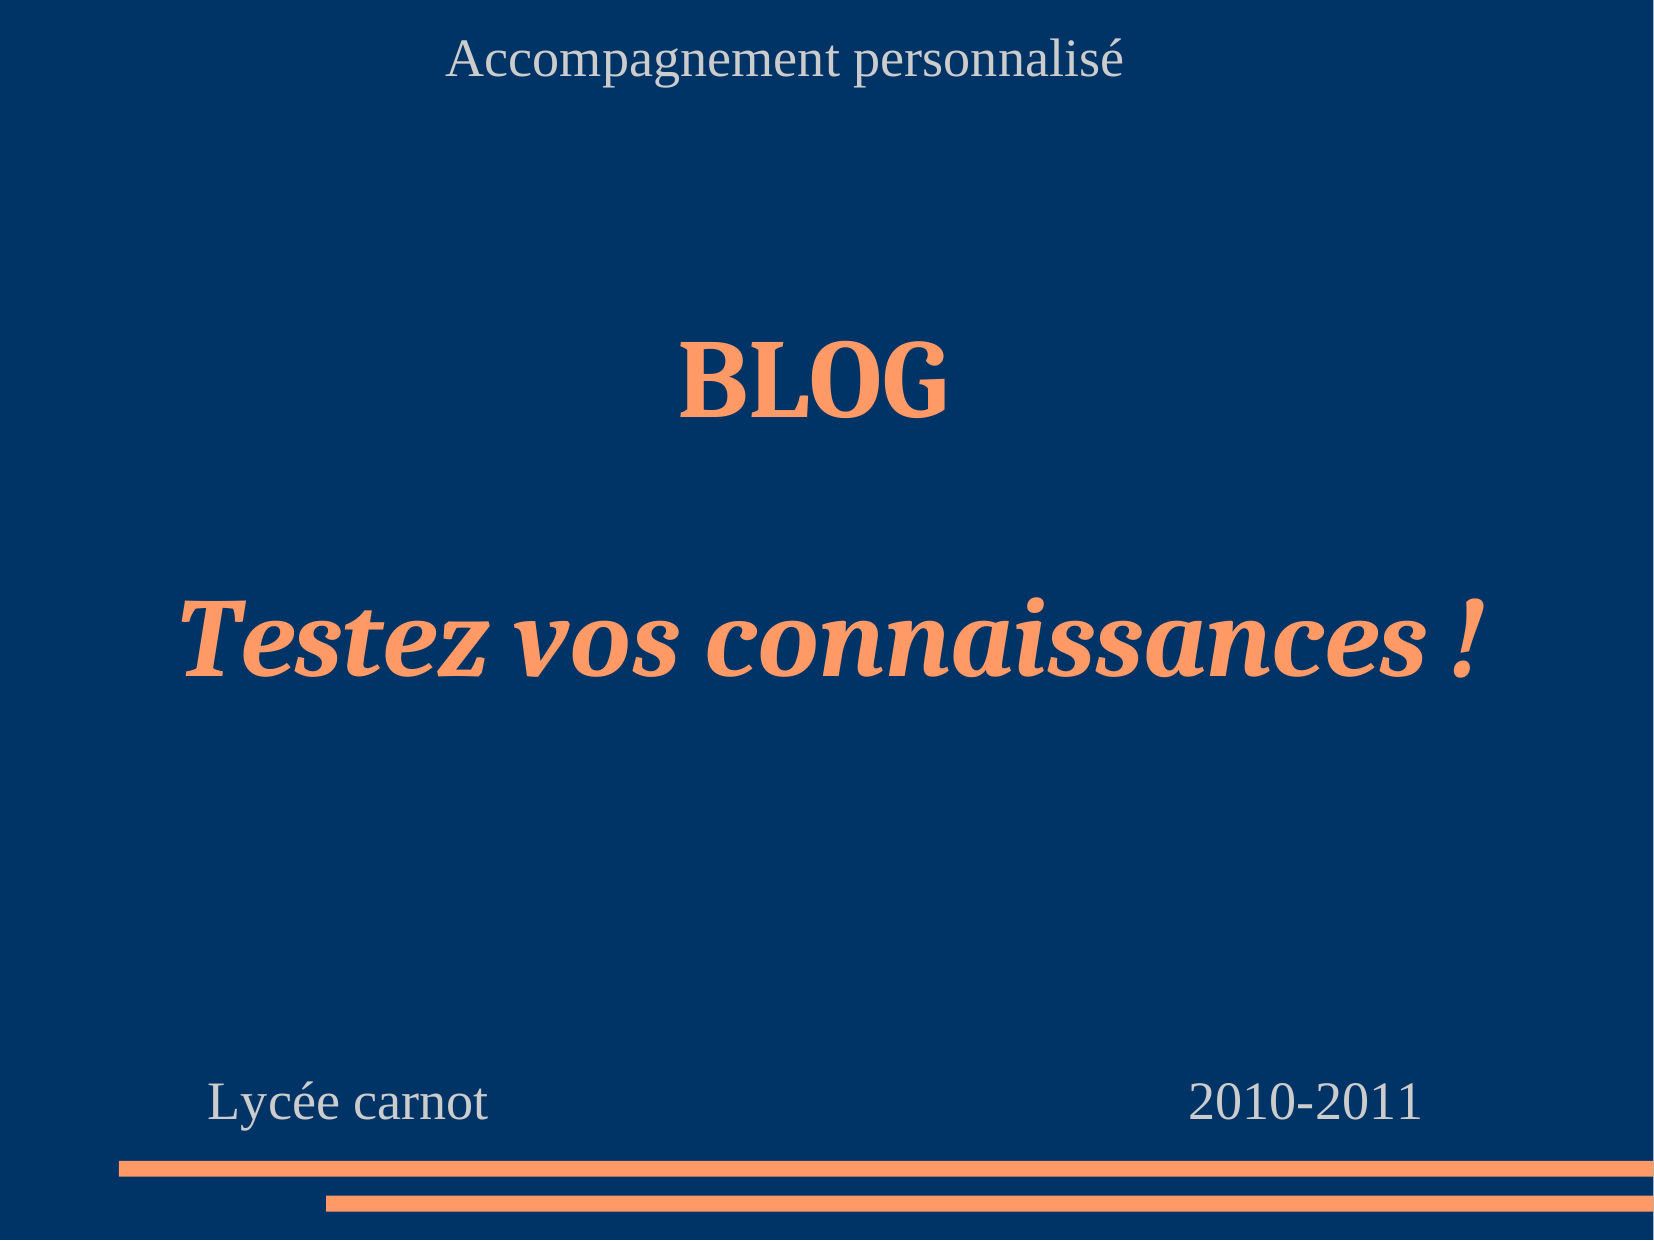

Accompagnement personnalisé
# BLOG Testez vos connaissances !
Lycée carnot 						2010-2011